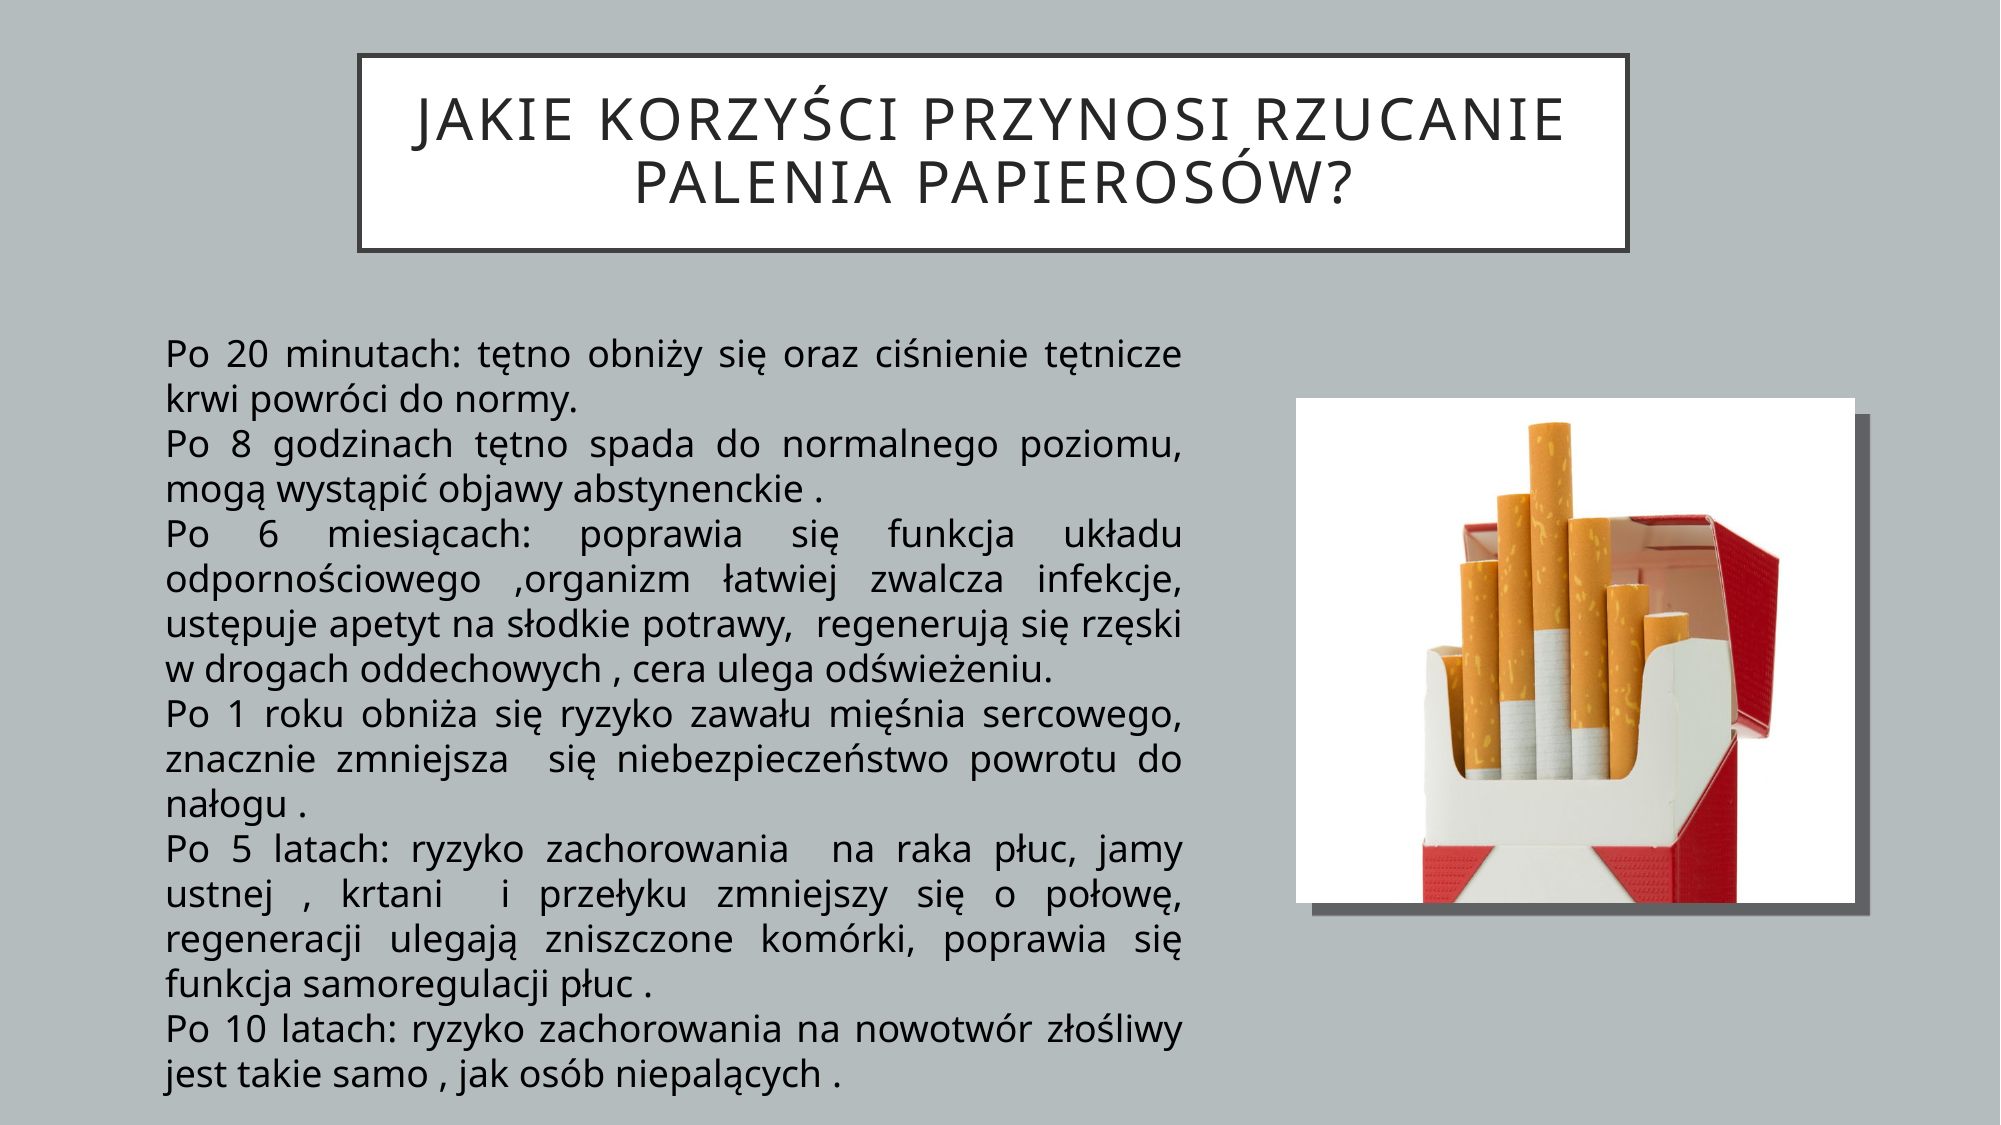

# Jakie korzyści przynosi rzucanie palenia papierosów?
Po 20 minutach: tętno obniży się oraz ciśnienie tętnicze krwi powróci do normy.
Po 8 godzinach tętno spada do normalnego poziomu, mogą wystąpić objawy abstynenckie .
Po 6 miesiącach: poprawia się funkcja układu odpornościowego ,organizm łatwiej zwalcza infekcje, ustępuje apetyt na słodkie potrawy, regenerują się rzęski w drogach oddechowych , cera ulega odświeżeniu.
Po 1 roku obniża się ryzyko zawału mięśnia sercowego, znacznie zmniejsza się niebezpieczeństwo powrotu do nałogu .
Po 5 latach: ryzyko zachorowania na raka płuc, jamy ustnej , krtani i przełyku zmniejszy się o połowę, regeneracji ulegają zniszczone komórki, poprawia się funkcja samoregulacji płuc .
Po 10 latach: ryzyko zachorowania na nowotwór złośliwy jest takie samo , jak osób niepalących .